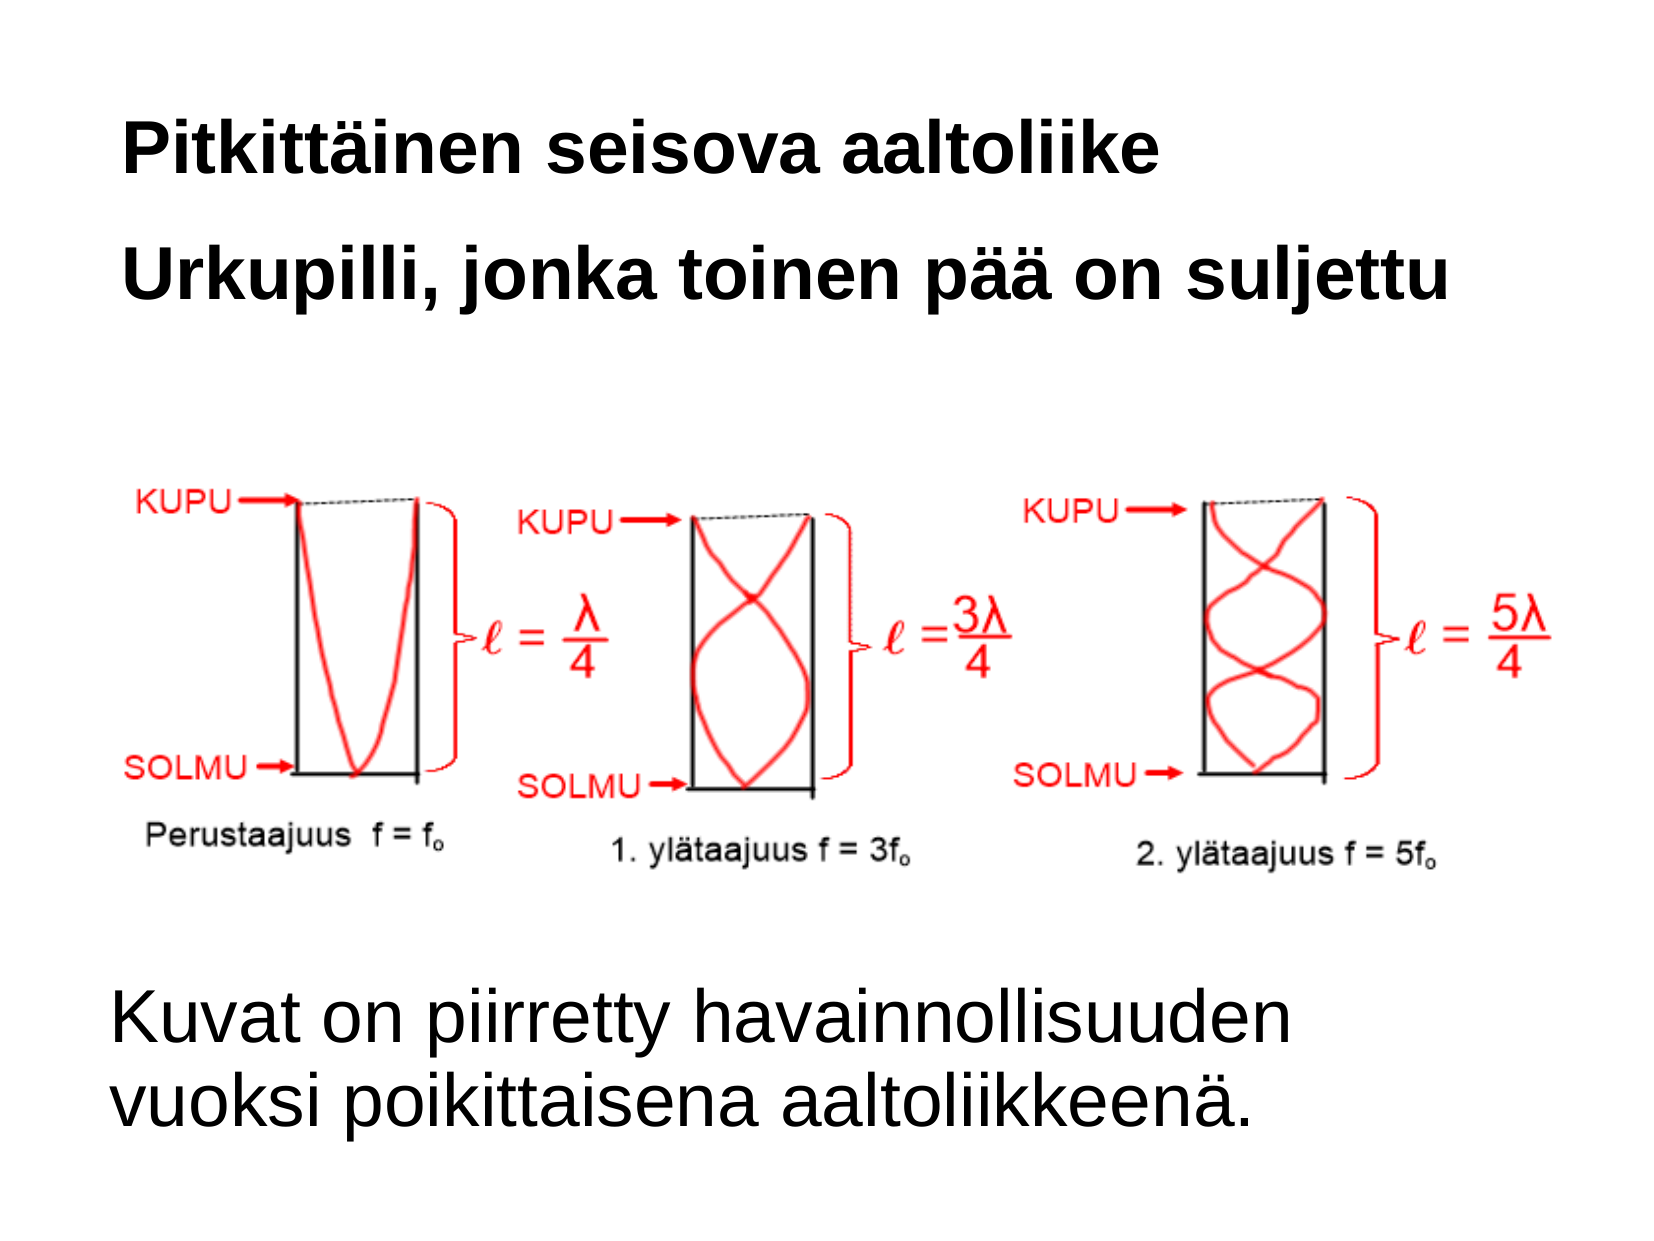

Pitkittäinen seisova aaltoliike
Urkupilli, jonka toinen pää on suljettu
Kuvat on piirretty havainnollisuuden
vuoksi poikittaisena aaltoliikkeenä.